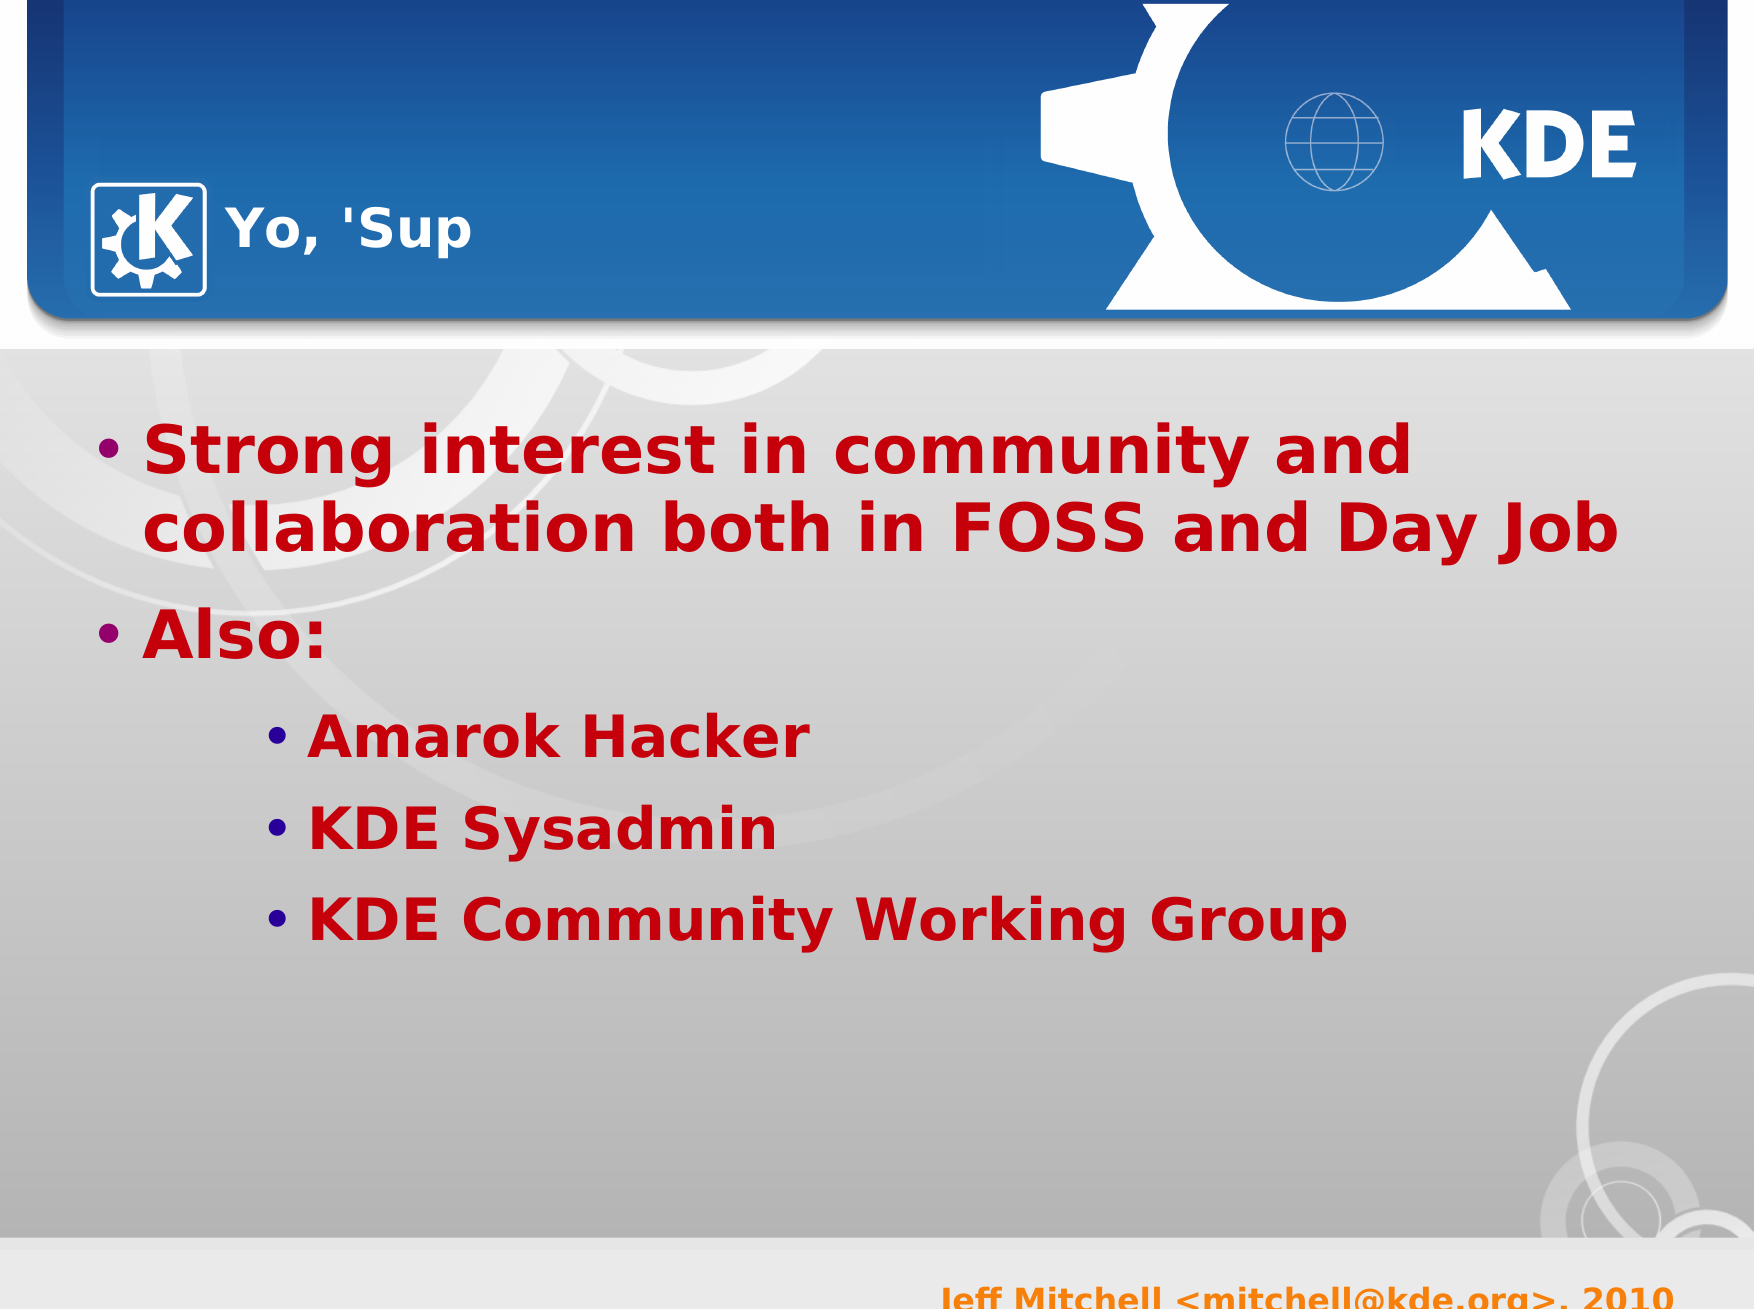

# Yo, 'Sup
Strong interest in community and collaboration both in FOSS and Day Job
Also:
Amarok Hacker
KDE Sysadmin
KDE Community Working Group